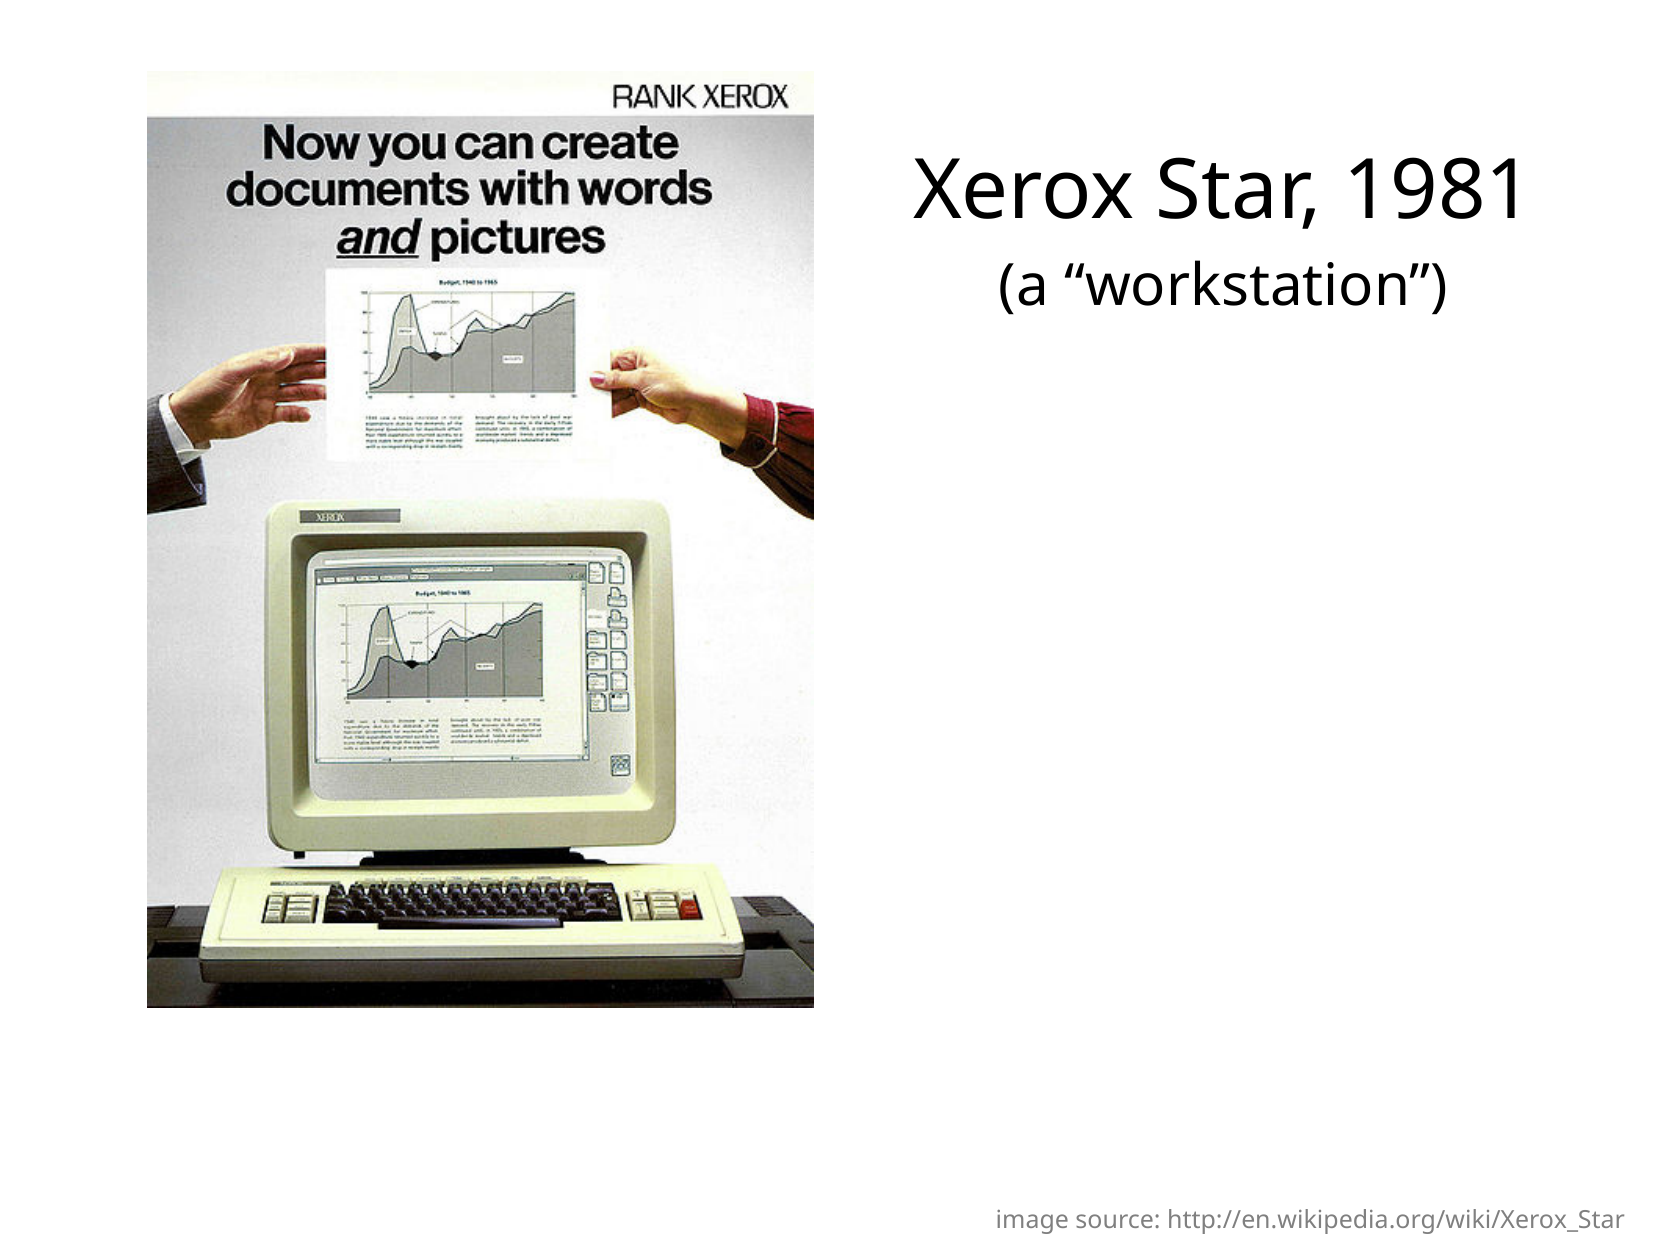

Xerox Star, 1981
(a “workstation”)
image source: http://en.wikipedia.org/wiki/Xerox_Star